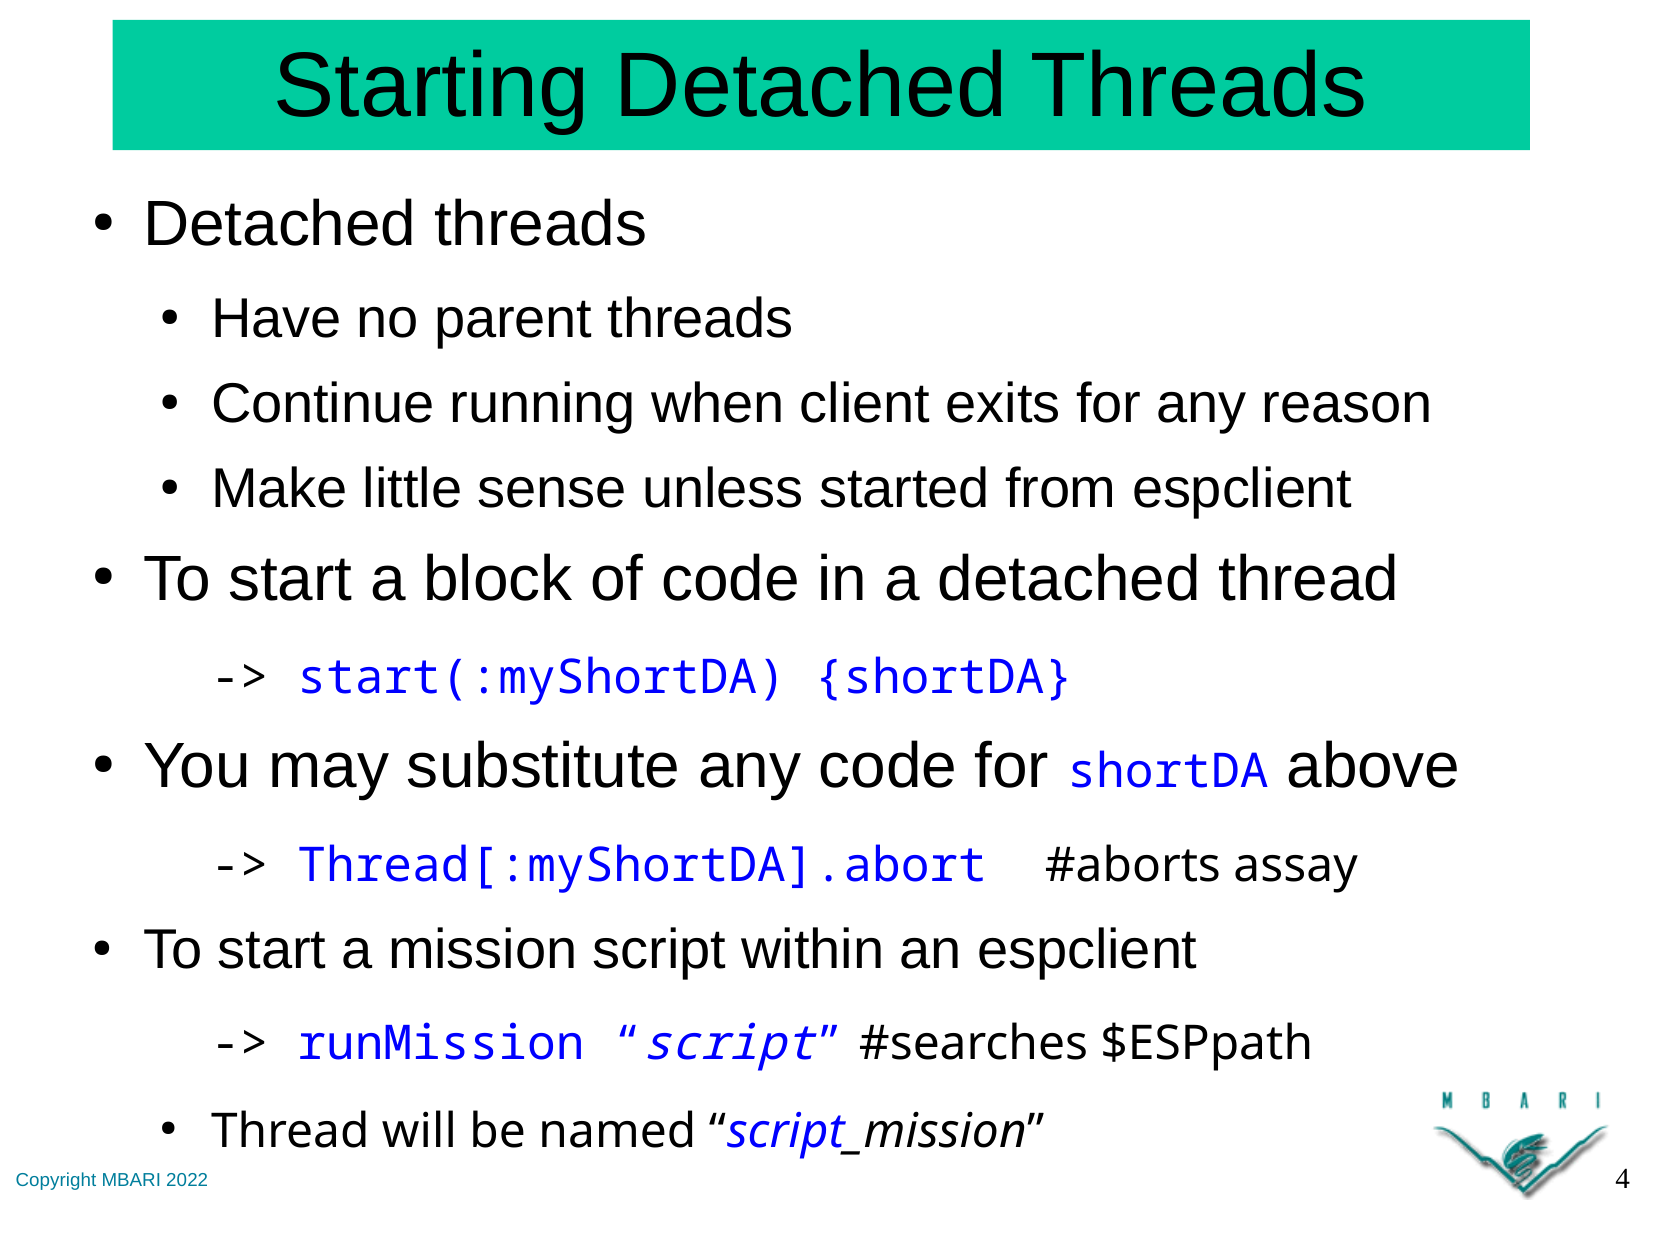

# Starting Detached Threads
Detached threads
Have no parent threads
Continue running when client exits for any reason
Make little sense unless started from espclient
To start a block of code in a detached thread
-> start(:myShortDA) {shortDA}
You may substitute any code for shortDA above
-> Thread[:myShortDA].abort #aborts assay
To start a mission script within an espclient
-> runMission “script”	#searches $ESPpath
Thread will be named “script_mission”